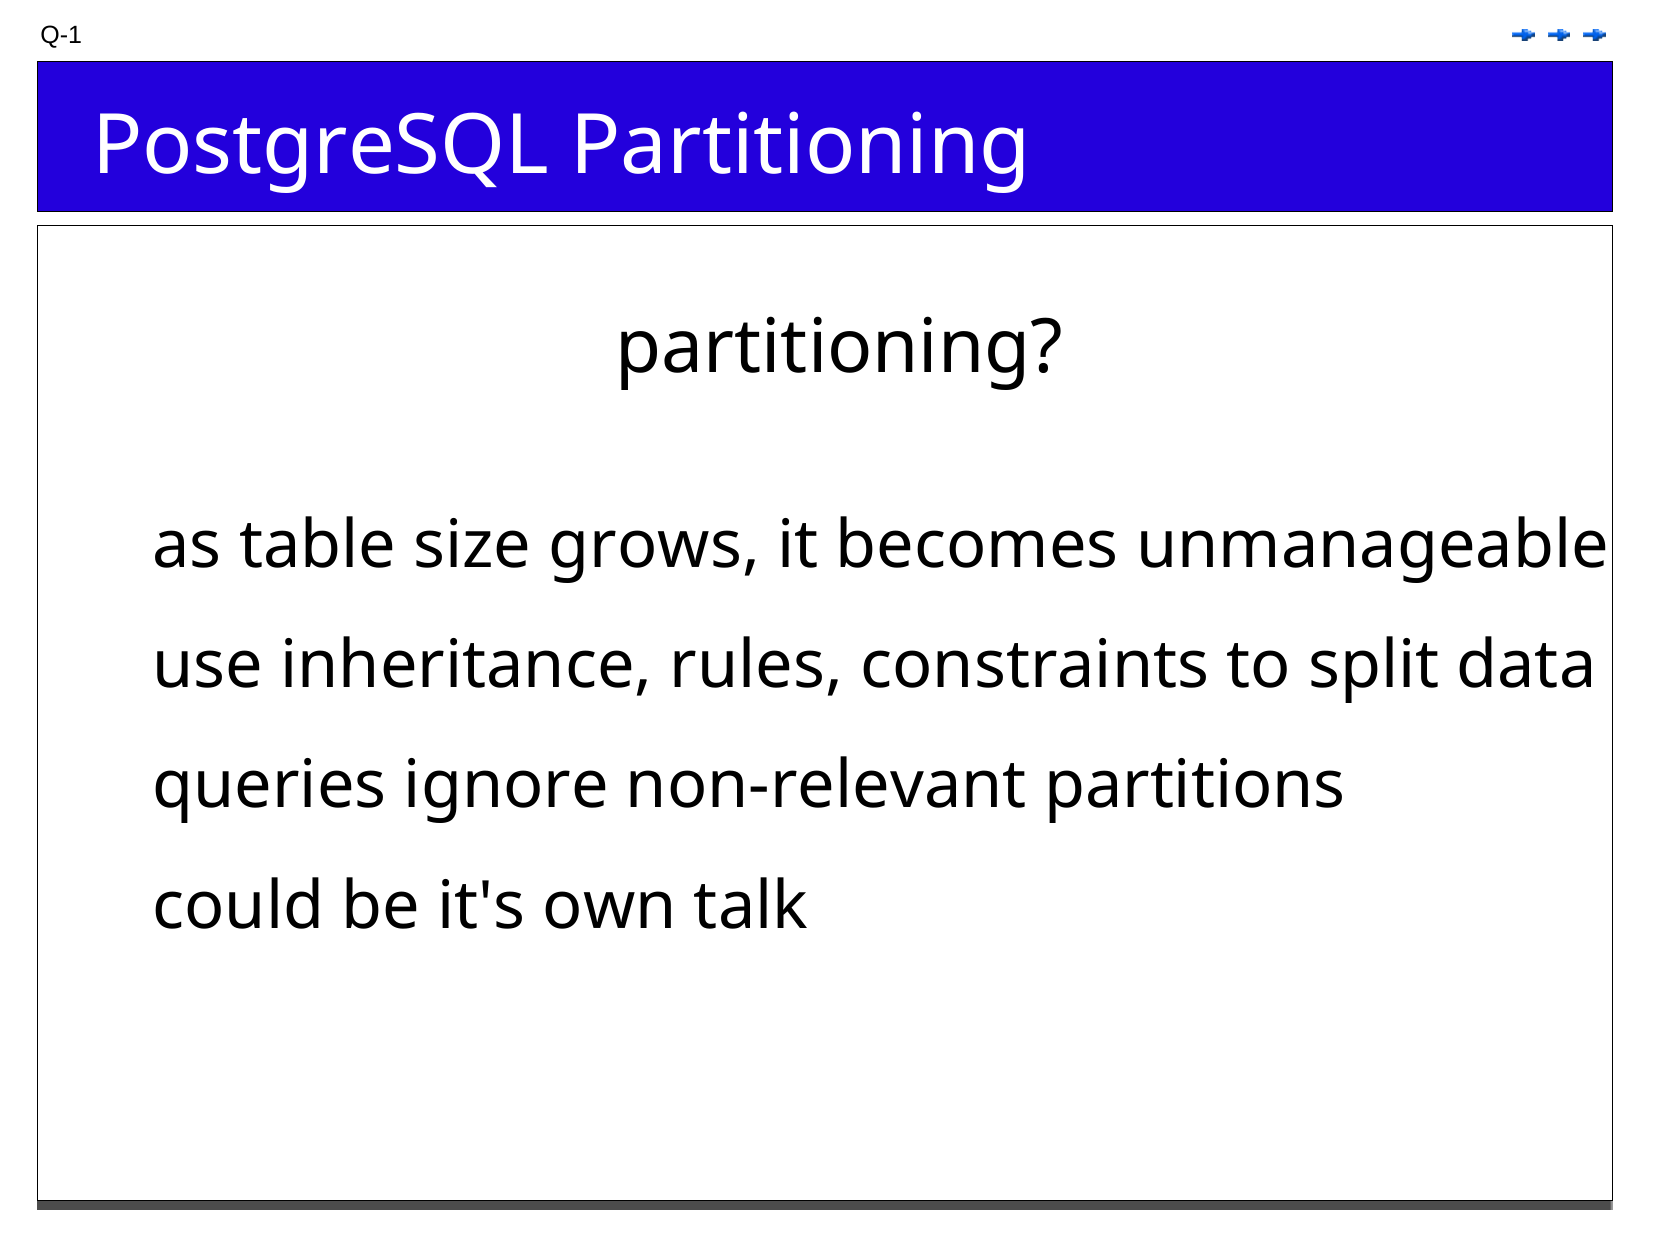

Q-1
PostgreSQL Partitioning
partitioning?
 as table size grows, it becomes unmanageable
 use inheritance, rules, constraints to split data
 queries ignore non-relevant partitions
 could be it's own talk